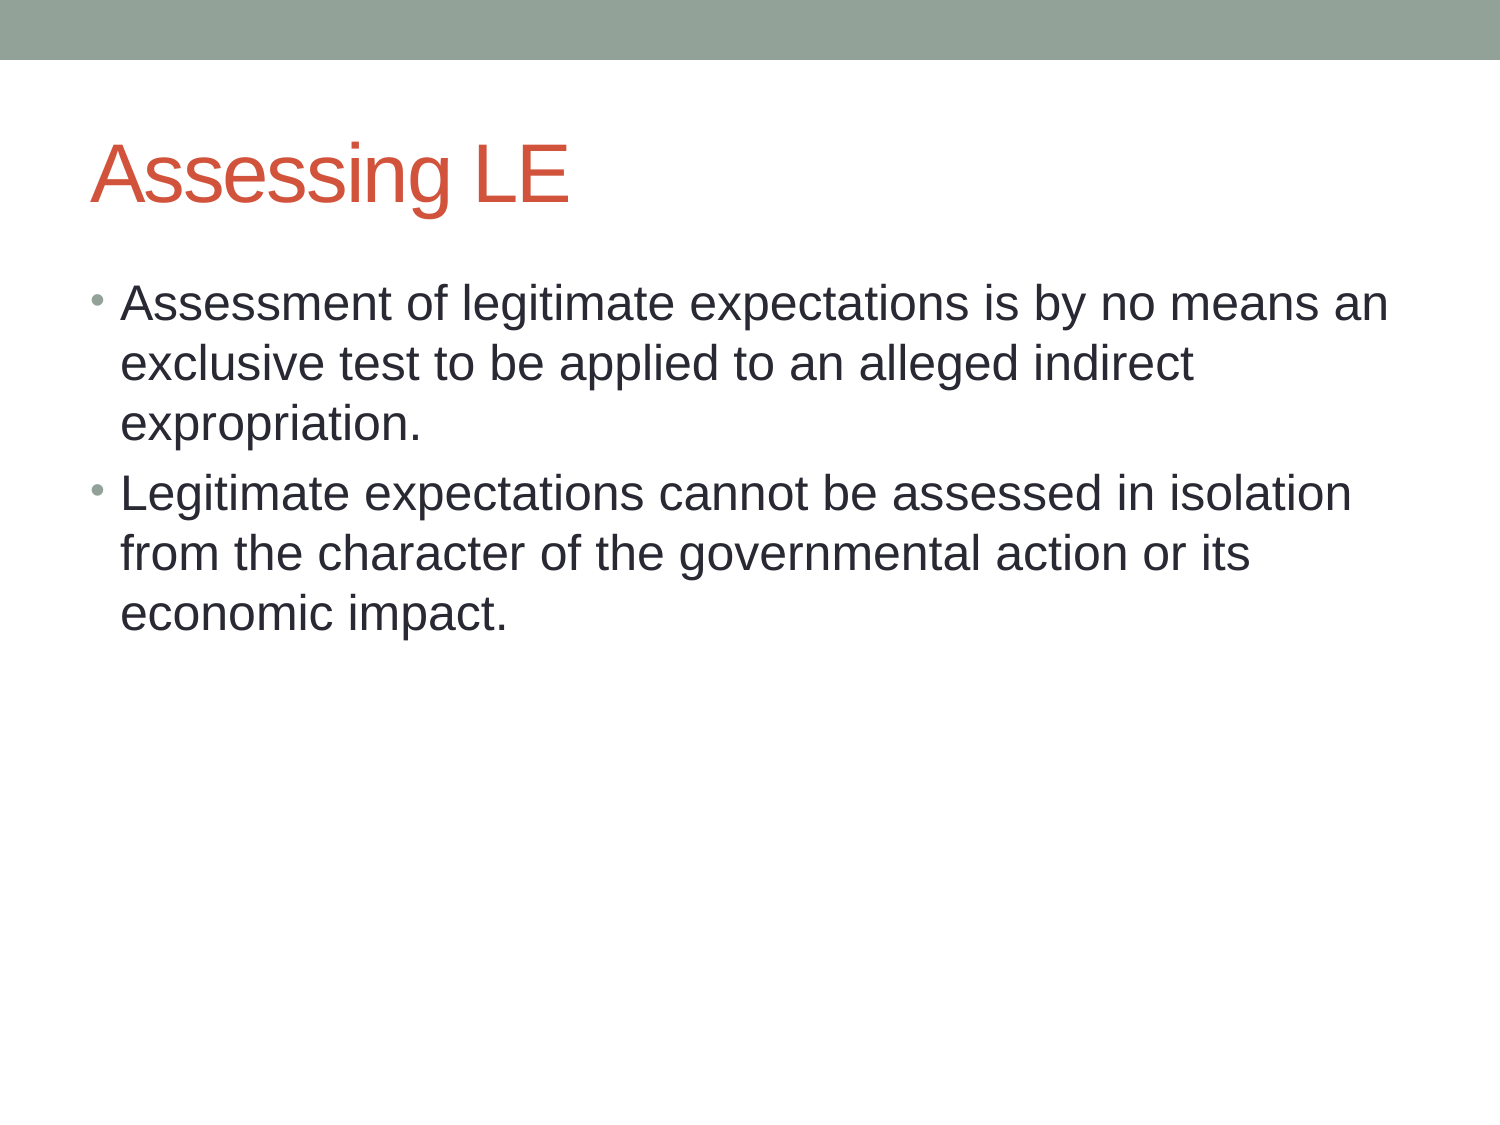

# Assessing LE
Assessment of legitimate expectations is by no means an exclusive test to be applied to an alleged indirect expropriation.
Legitimate expectations cannot be assessed in isolation from the character of the governmental action or its economic impact.